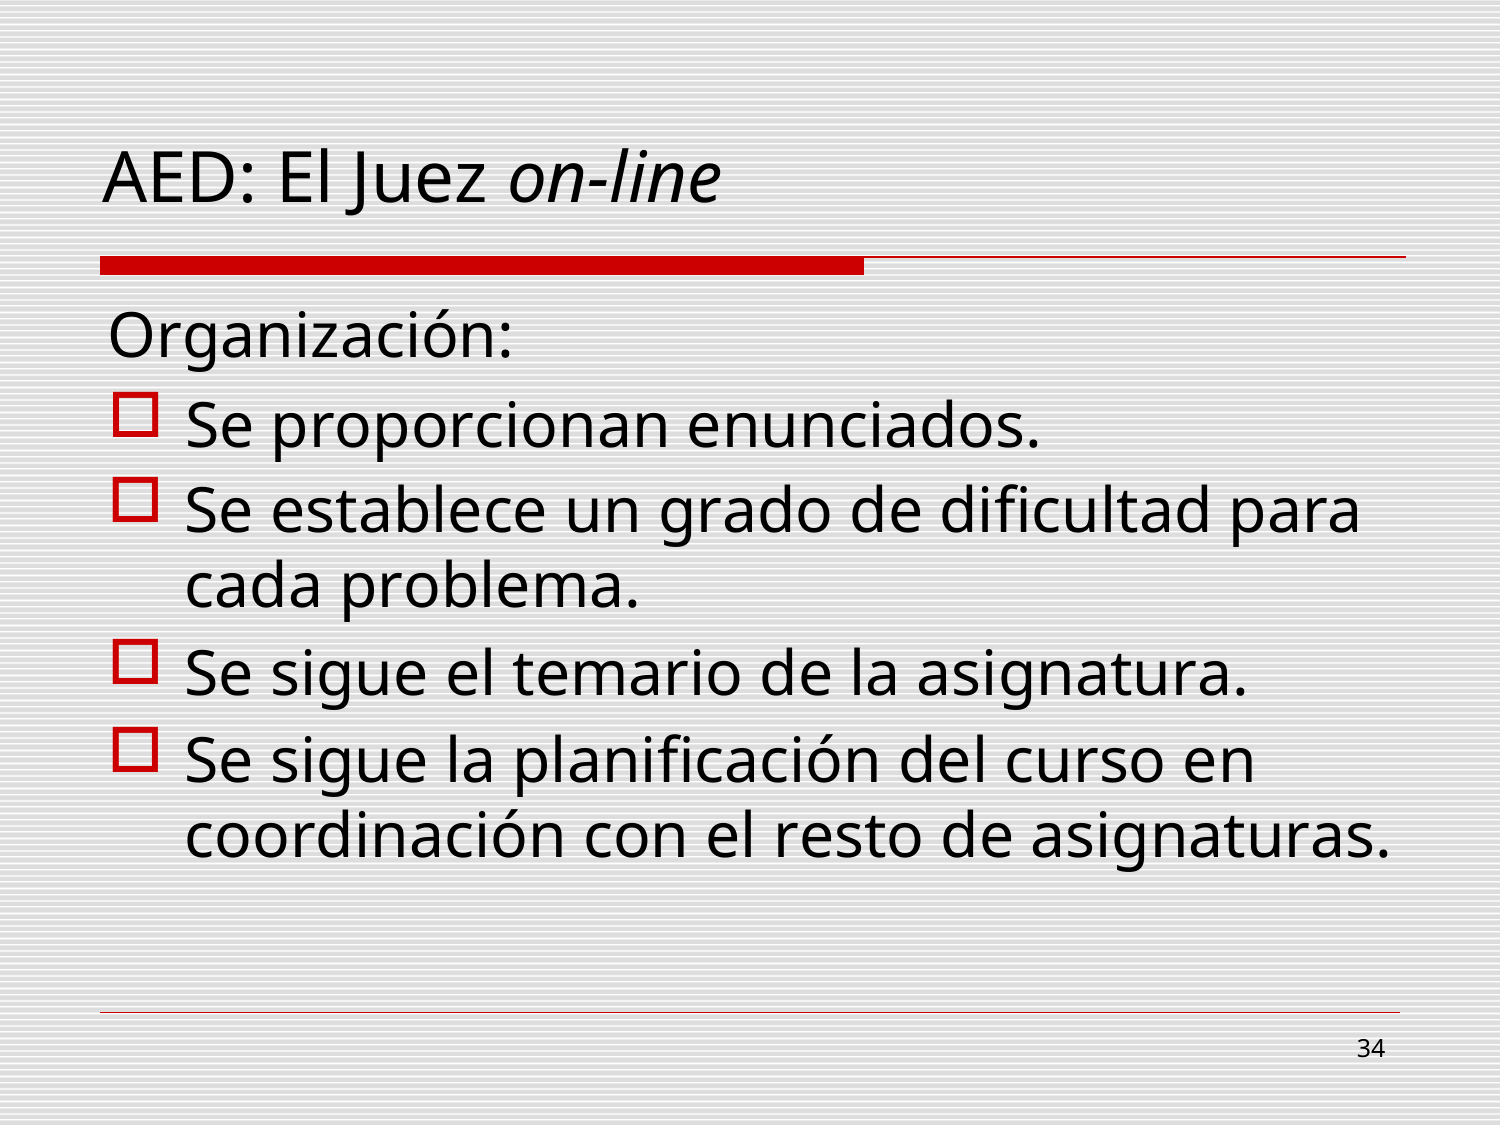

# AED: El Juez on-line
Organización:
Se proporcionan enunciados.
Se establece un grado de dificultad para cada problema.
Se sigue el temario de la asignatura.
Se sigue la planificación del curso en coordinación con el resto de asignaturas.